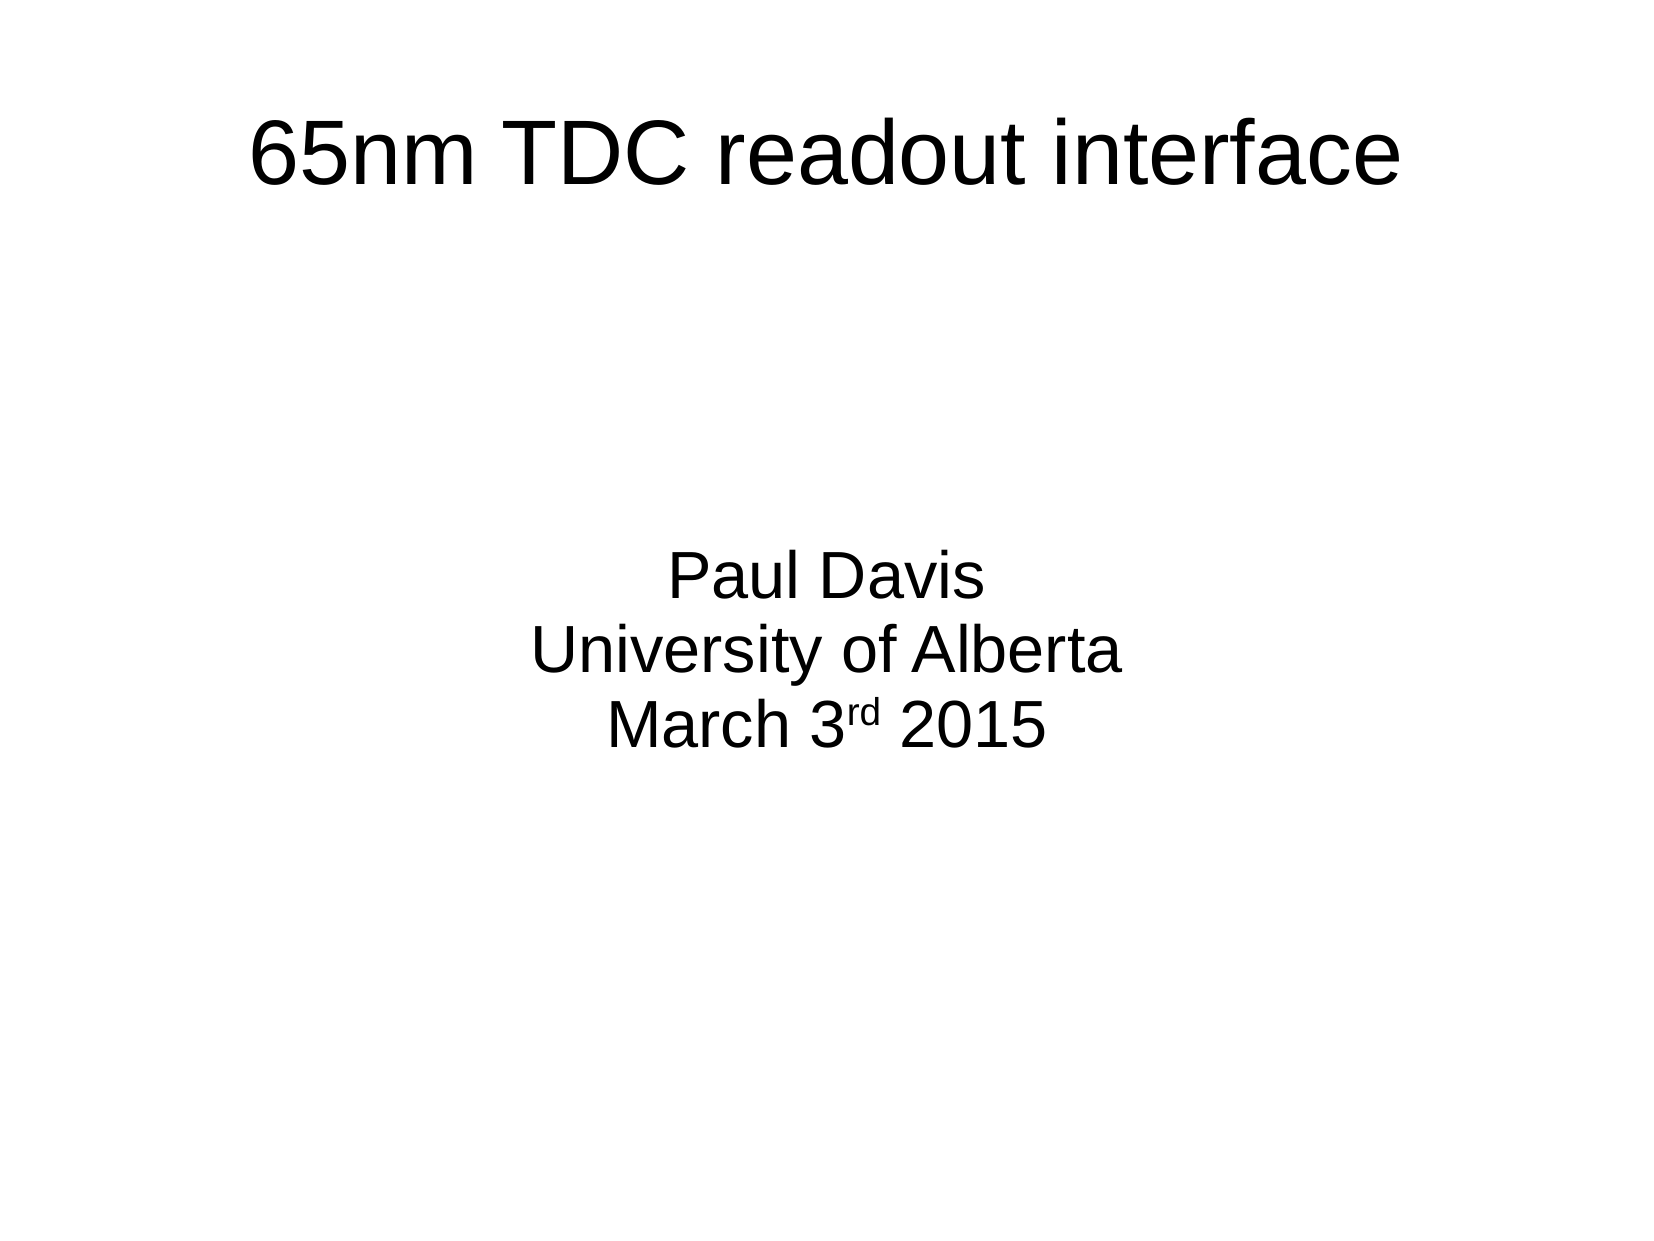

# 65nm TDC readout interface
Paul Davis
University of Alberta
March 3rd 2015